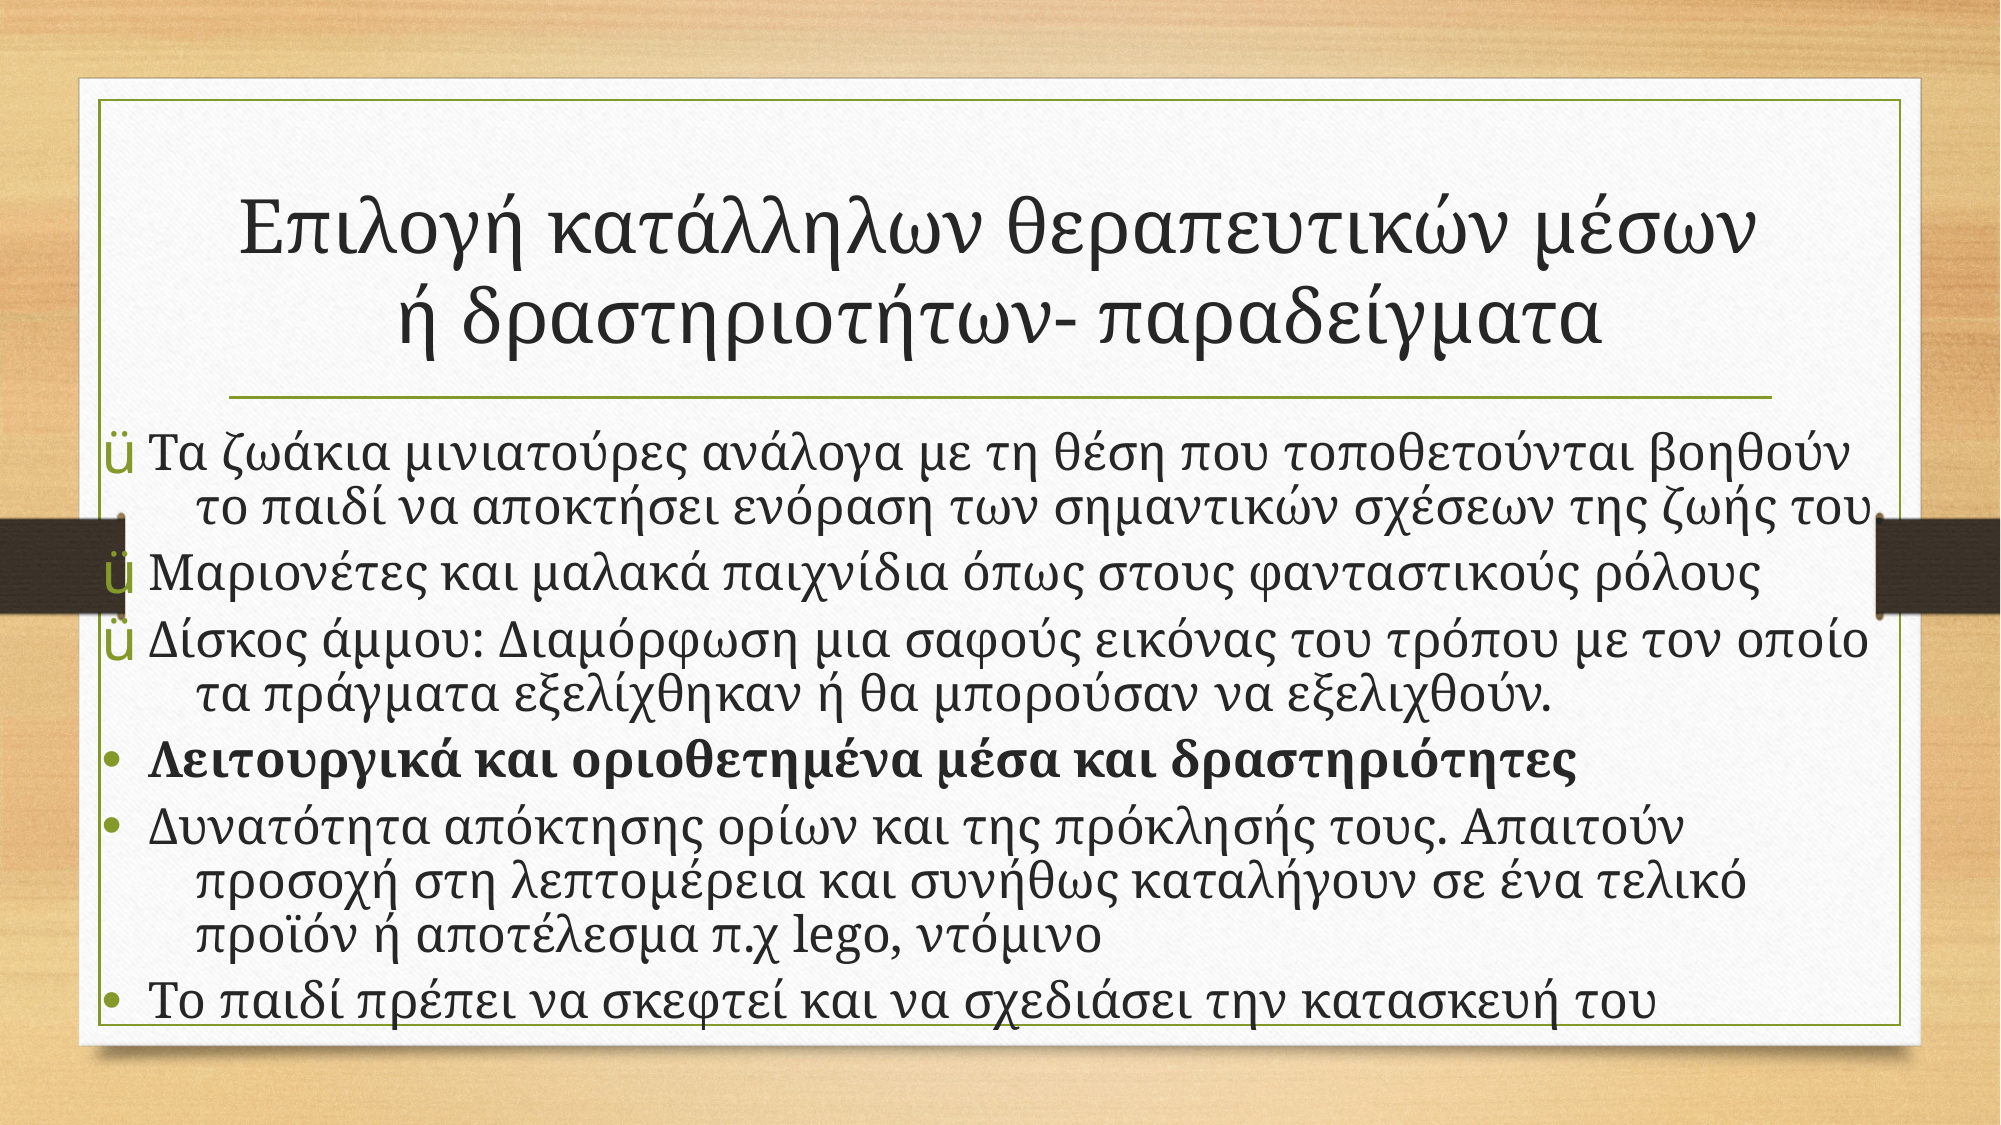

# Επιλογή κατάλληλων θεραπευτικών μέσων ή δραστηριοτήτων- παραδείγματα
Τα ζωάκια μινιατούρες ανάλογα με τη θέση που τοποθετούνται βοηθούν το παιδί να αποκτήσει ενόραση των σημαντικών σχέσεων της ζωής του.
Μαριονέτες και μαλακά παιχνίδια όπως στους φανταστικούς ρόλους
Δίσκος άμμου: Διαμόρφωση μια σαφούς εικόνας του τρόπου με τον οποίο τα πράγματα εξελίχθηκαν ή θα μπορούσαν να εξελιχθούν.
Λειτουργικά και οριοθετημένα μέσα και δραστηριότητες
Δυνατότητα απόκτησης ορίων και της πρόκλησής τους. Απαιτούν προσοχή στη λεπτομέρεια και συνήθως καταλήγουν σε ένα τελικό προϊόν ή αποτέλεσμα π.χ lego, ντόμινο
Το παιδί πρέπει να σκεφτεί και να σχεδιάσει την κατασκευή του